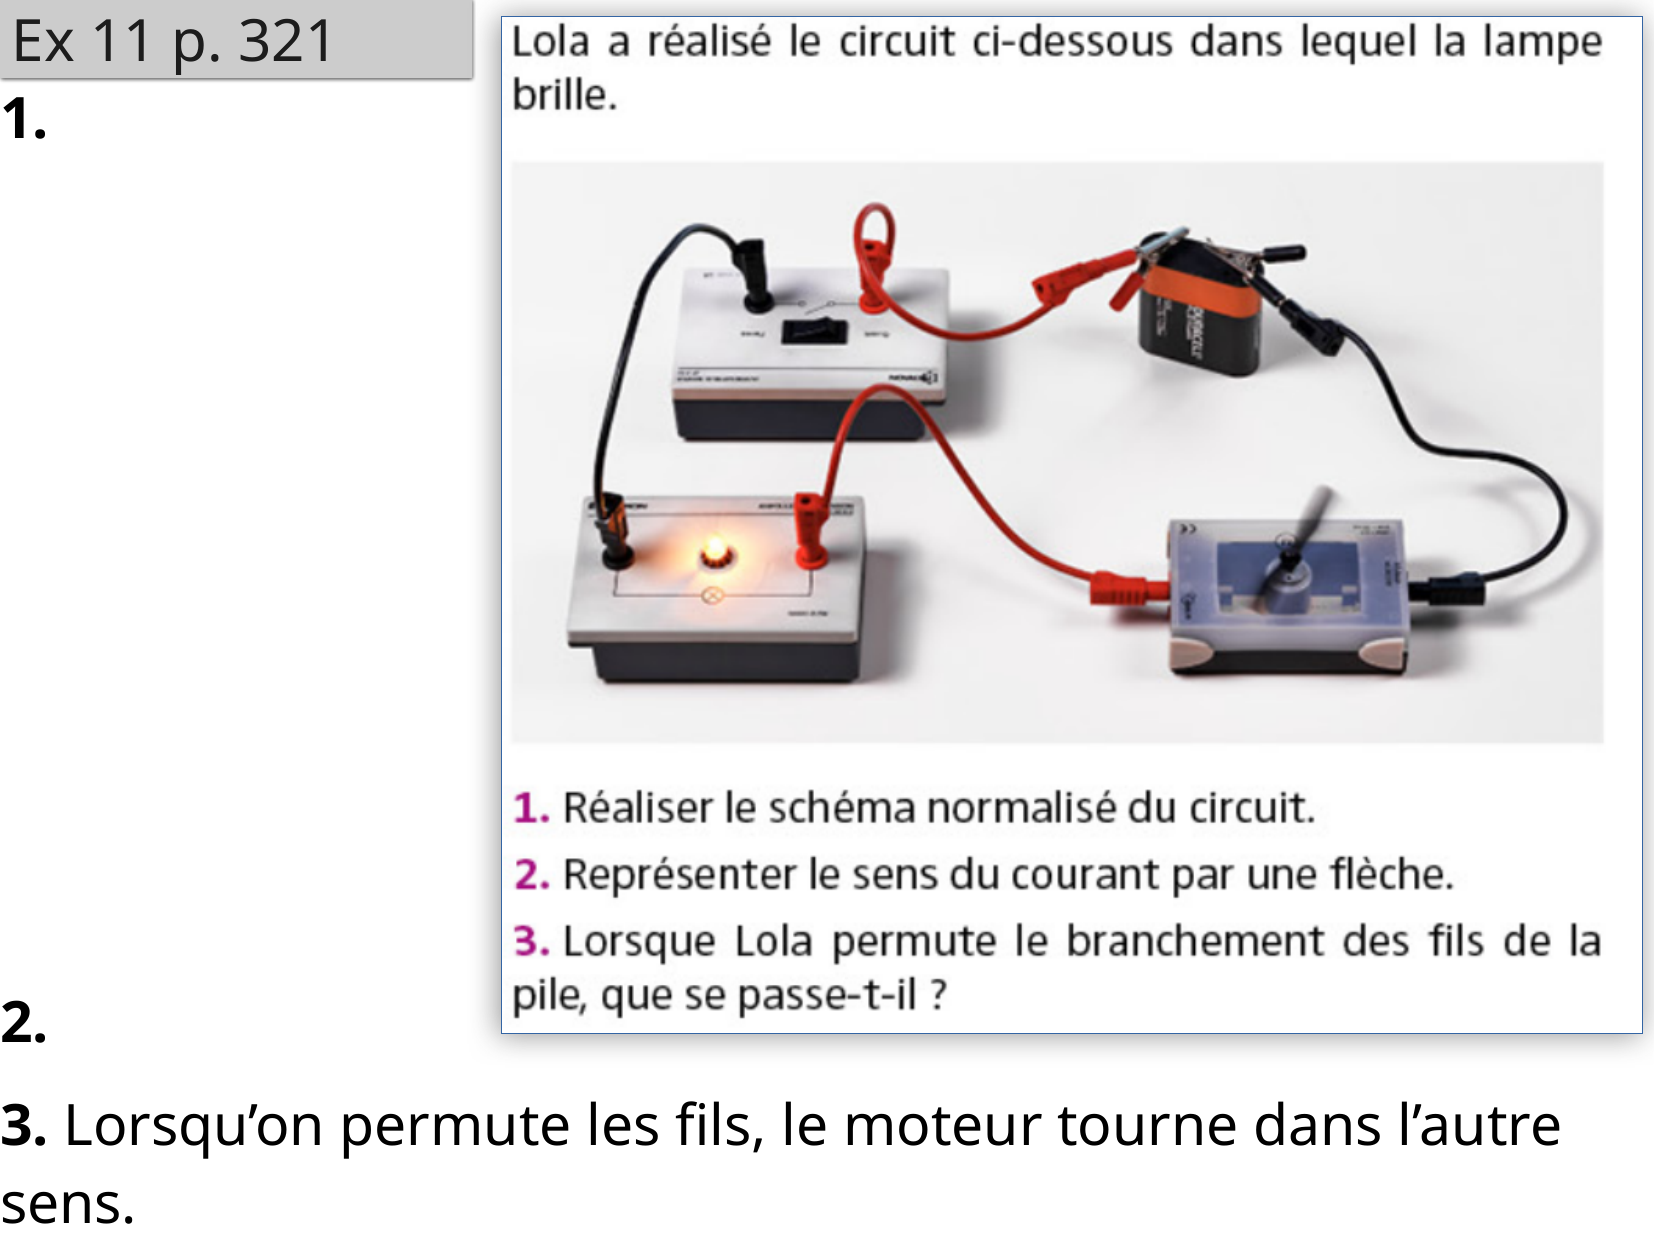

# Ex 11 p. 321
1.
2.
3. Lorsqu’on permute les fils, le moteur tourne dans l’autre sens.